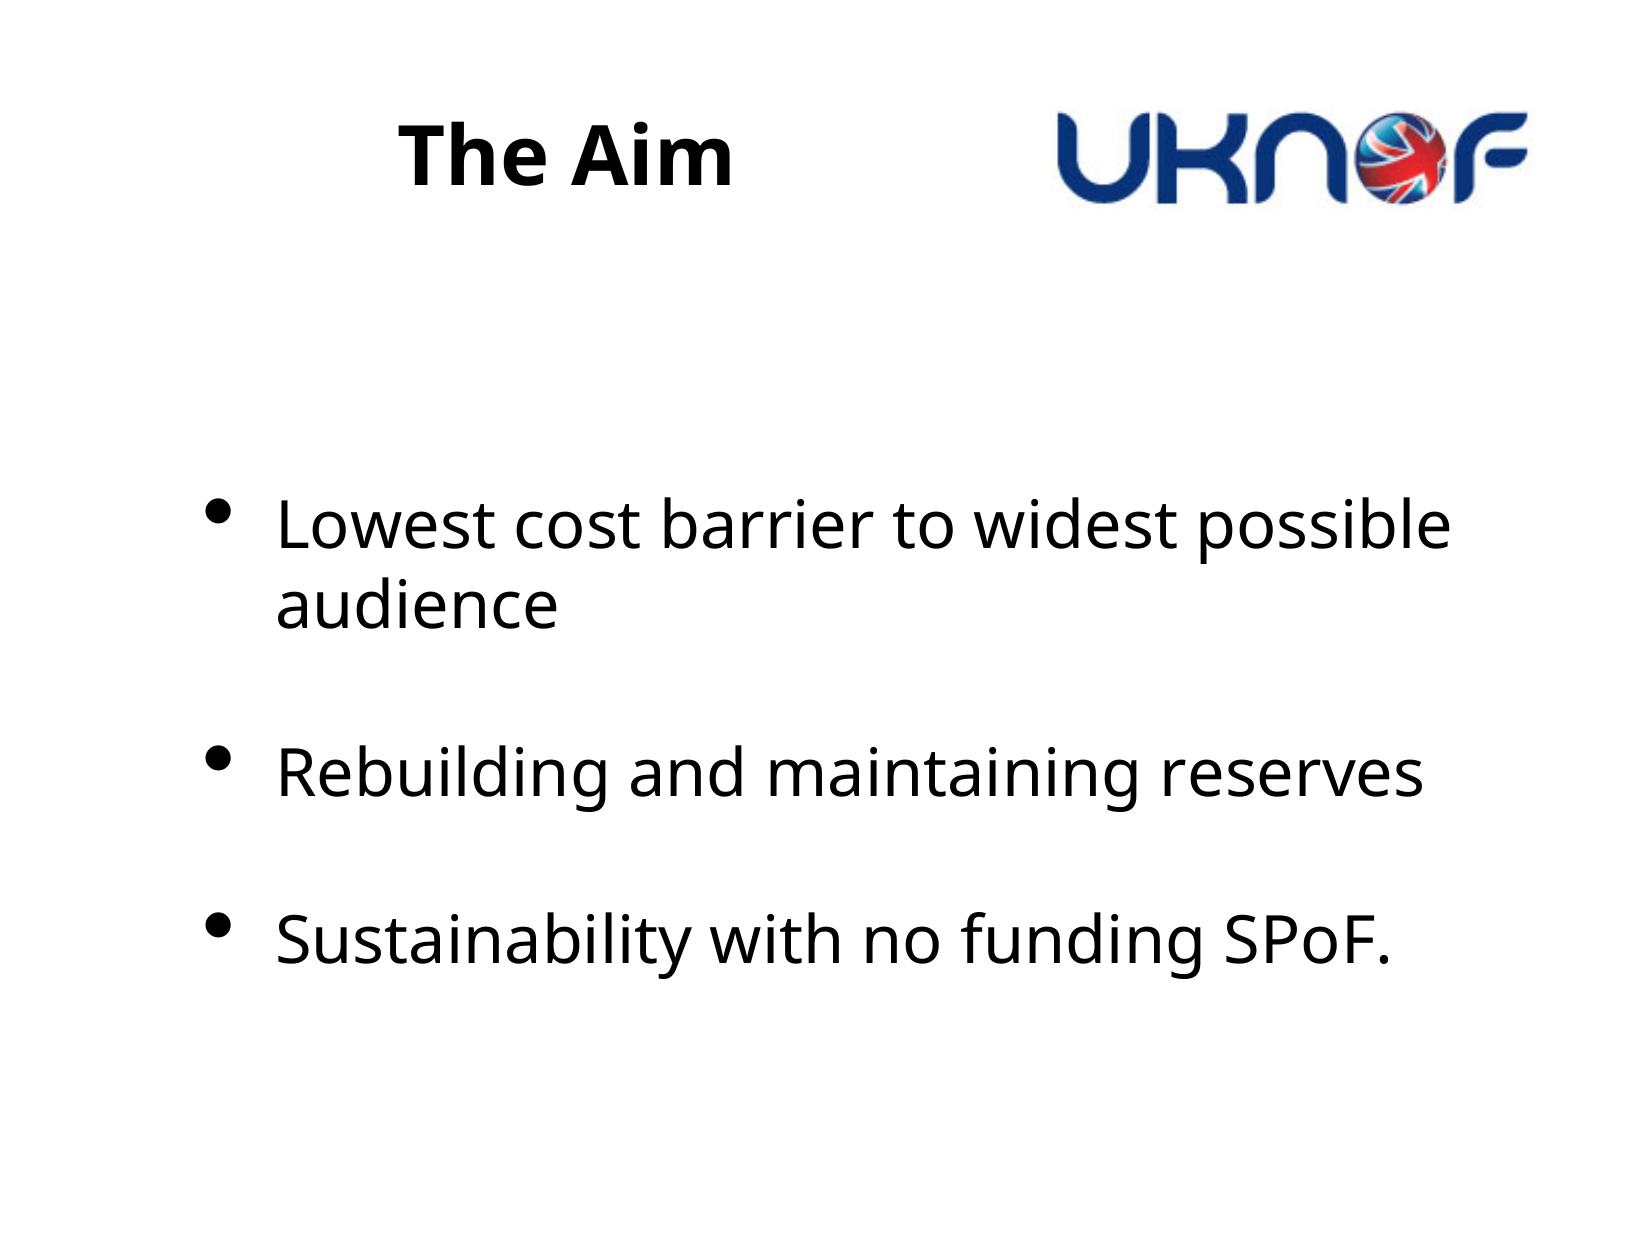

# The Aim
Lowest cost barrier to widest possible audience
Rebuilding and maintaining reserves
Sustainability with no funding SPoF.